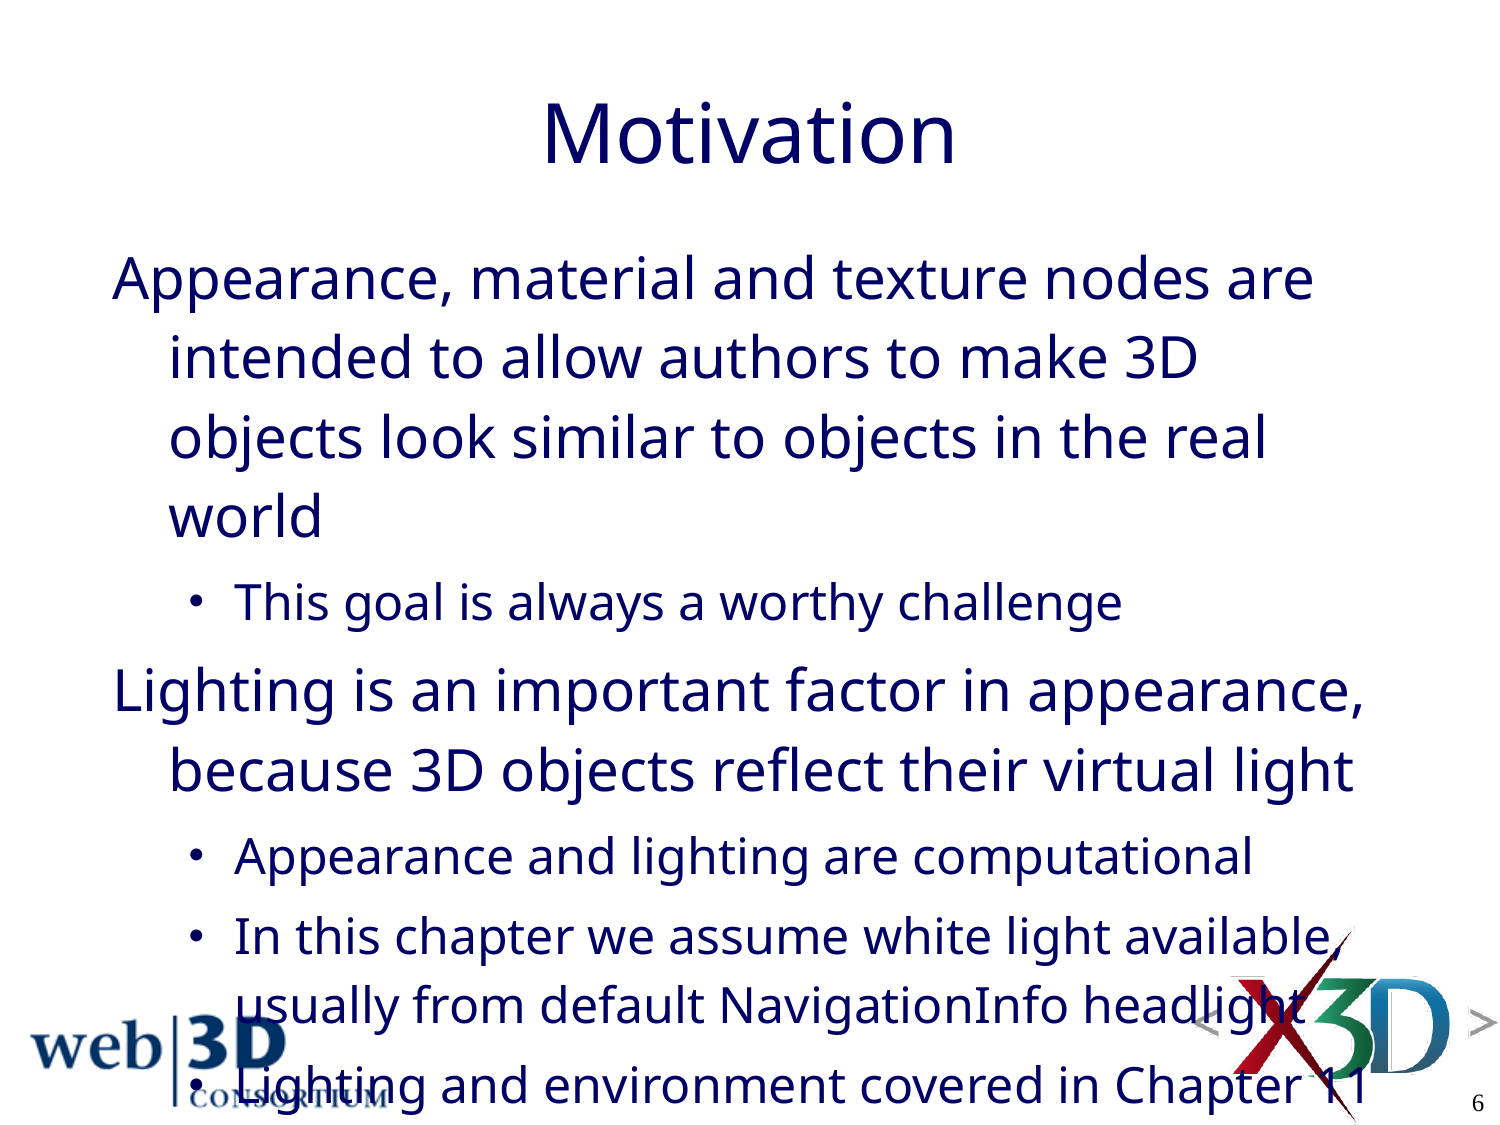

# Motivation
Appearance, material and texture nodes are intended to allow authors to make 3D objects look similar to objects in the real world
This goal is always a worthy challenge
Lighting is an important factor in appearance, because 3D objects reflect their virtual light
Appearance and lighting are computational
In this chapter we assume white light available, usually from default NavigationInfo headlight
Lighting and environment covered in Chapter 11